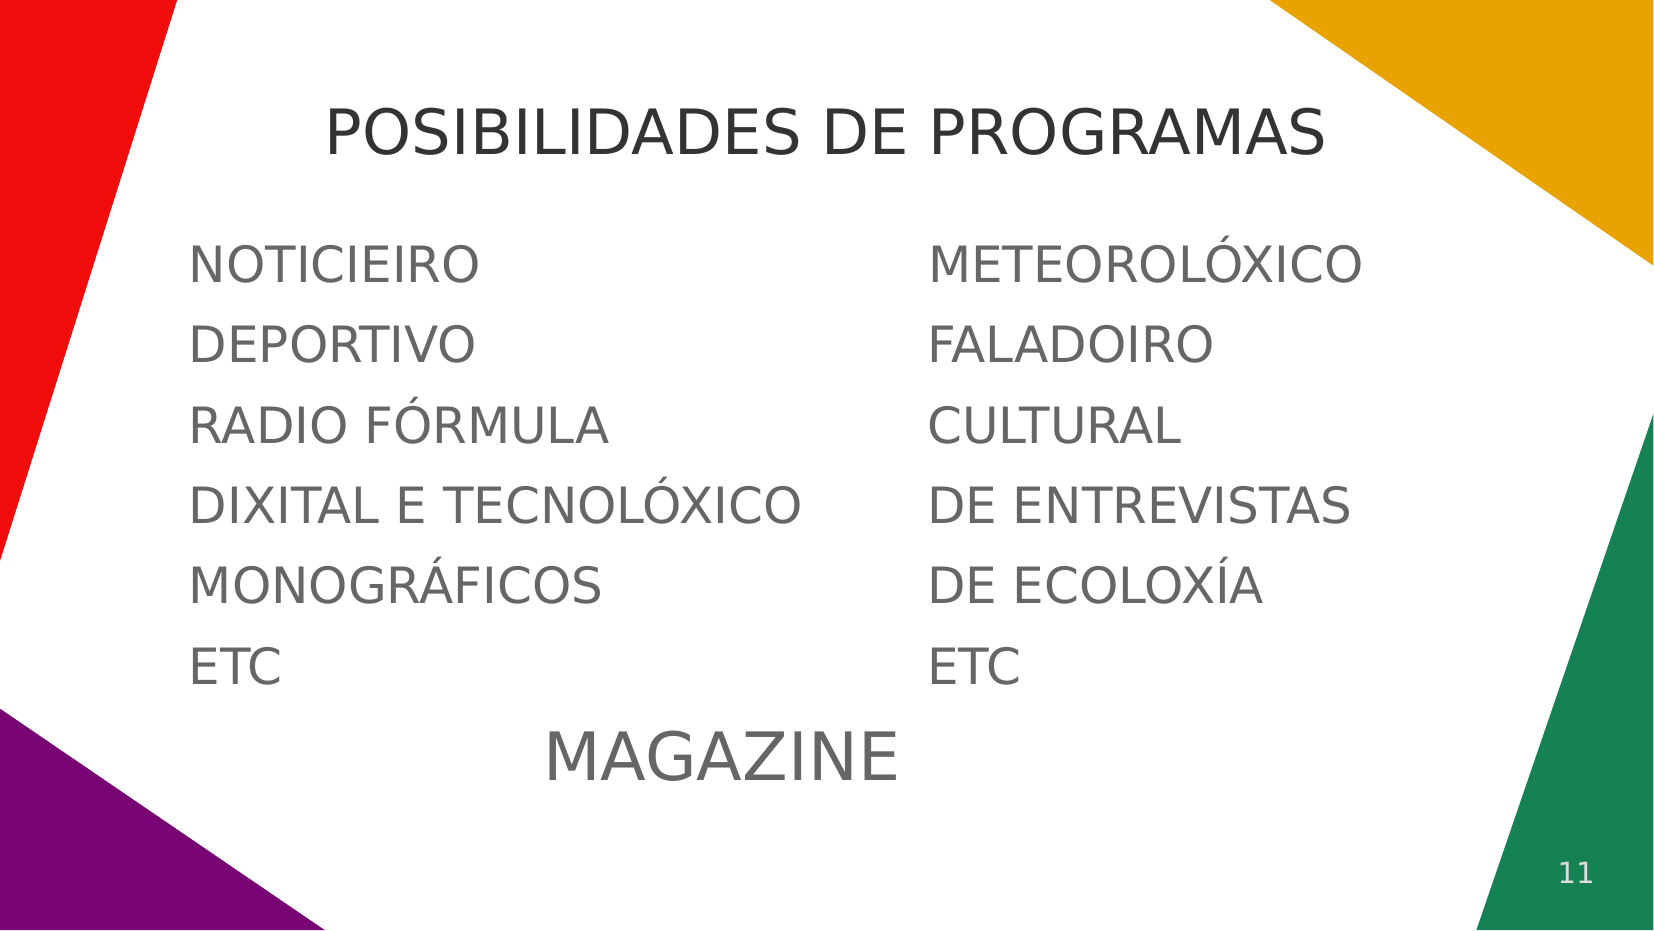

# POSIBILIDADES DE PROGRAMAS
NOTICIEIRO METEOROLÓXICO
DEPORTIVO							FALADOIRO
RADIO FÓRMULA					CULTURAL
DIXITAL E TECNOLÓXICO		DE ENTREVISTAS
MONOGRÁFICOS					DE ECOLOXÍA
ETC									ETC
MAGAZINE
11